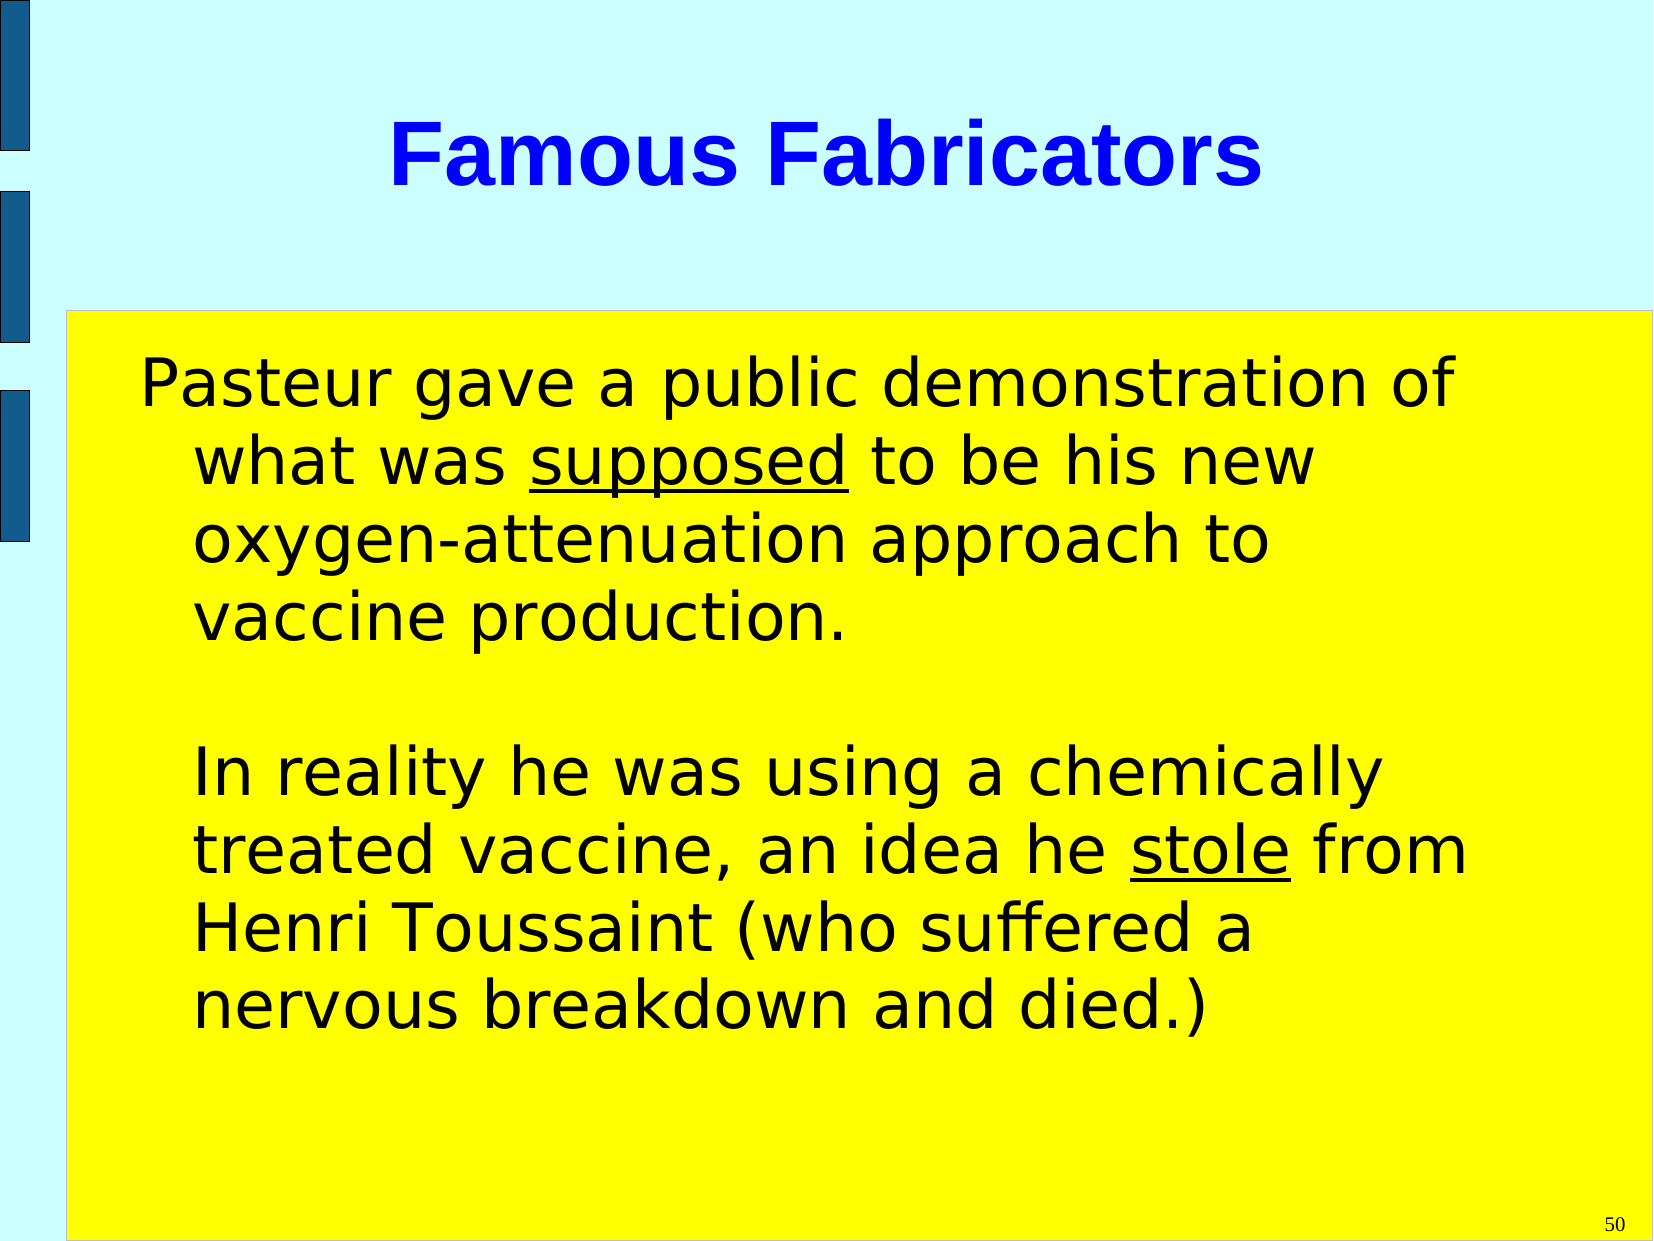

# Famous Fabricators
Pasteur gave a public demonstration of what was supposed to be his new oxygen-attenuation approach to vaccine production.
In reality he was using a chemically treated vaccine, an idea he stole from Henri Toussaint (who suffered a nervous breakdown and died.)